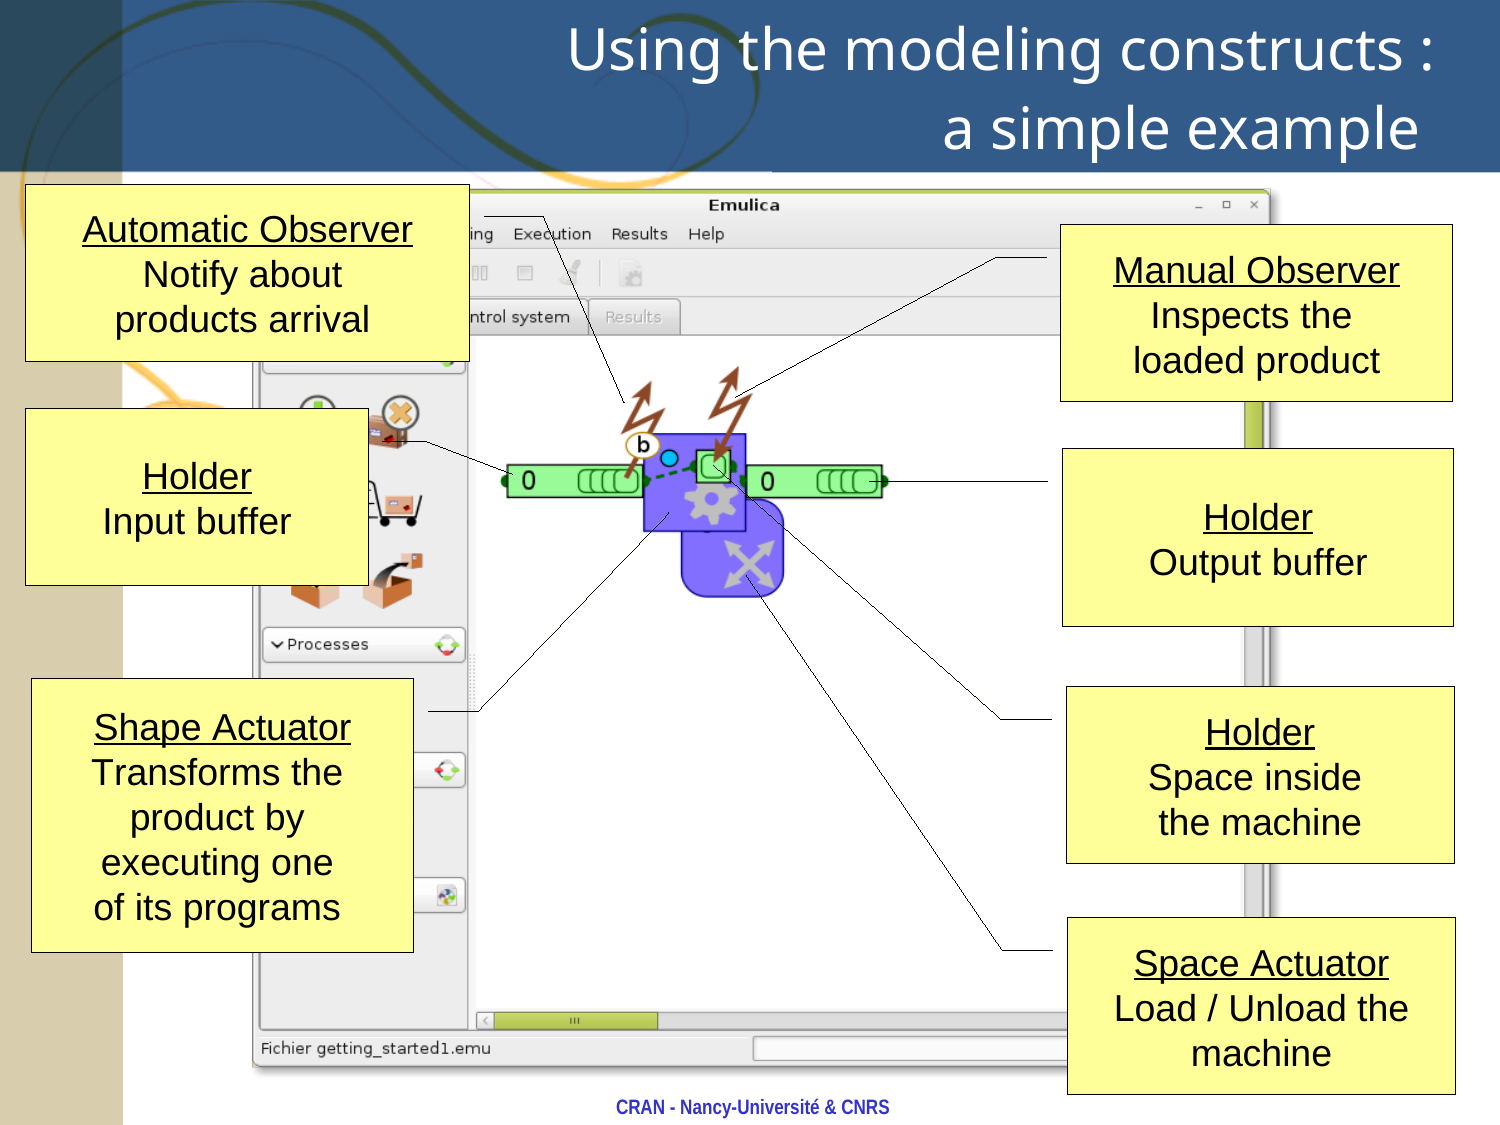

# Using the modeling constructs : a simple example
Automatic Observer
Notify about
products arrival
Manual Observer
Inspects the
loaded product
Holder
Input buffer
Holder
Output buffer
Shape Actuator
Transforms the
product by
executing one
of its programs
Holder
Space inside
the machine
Space Actuator
Load / Unload the
machine